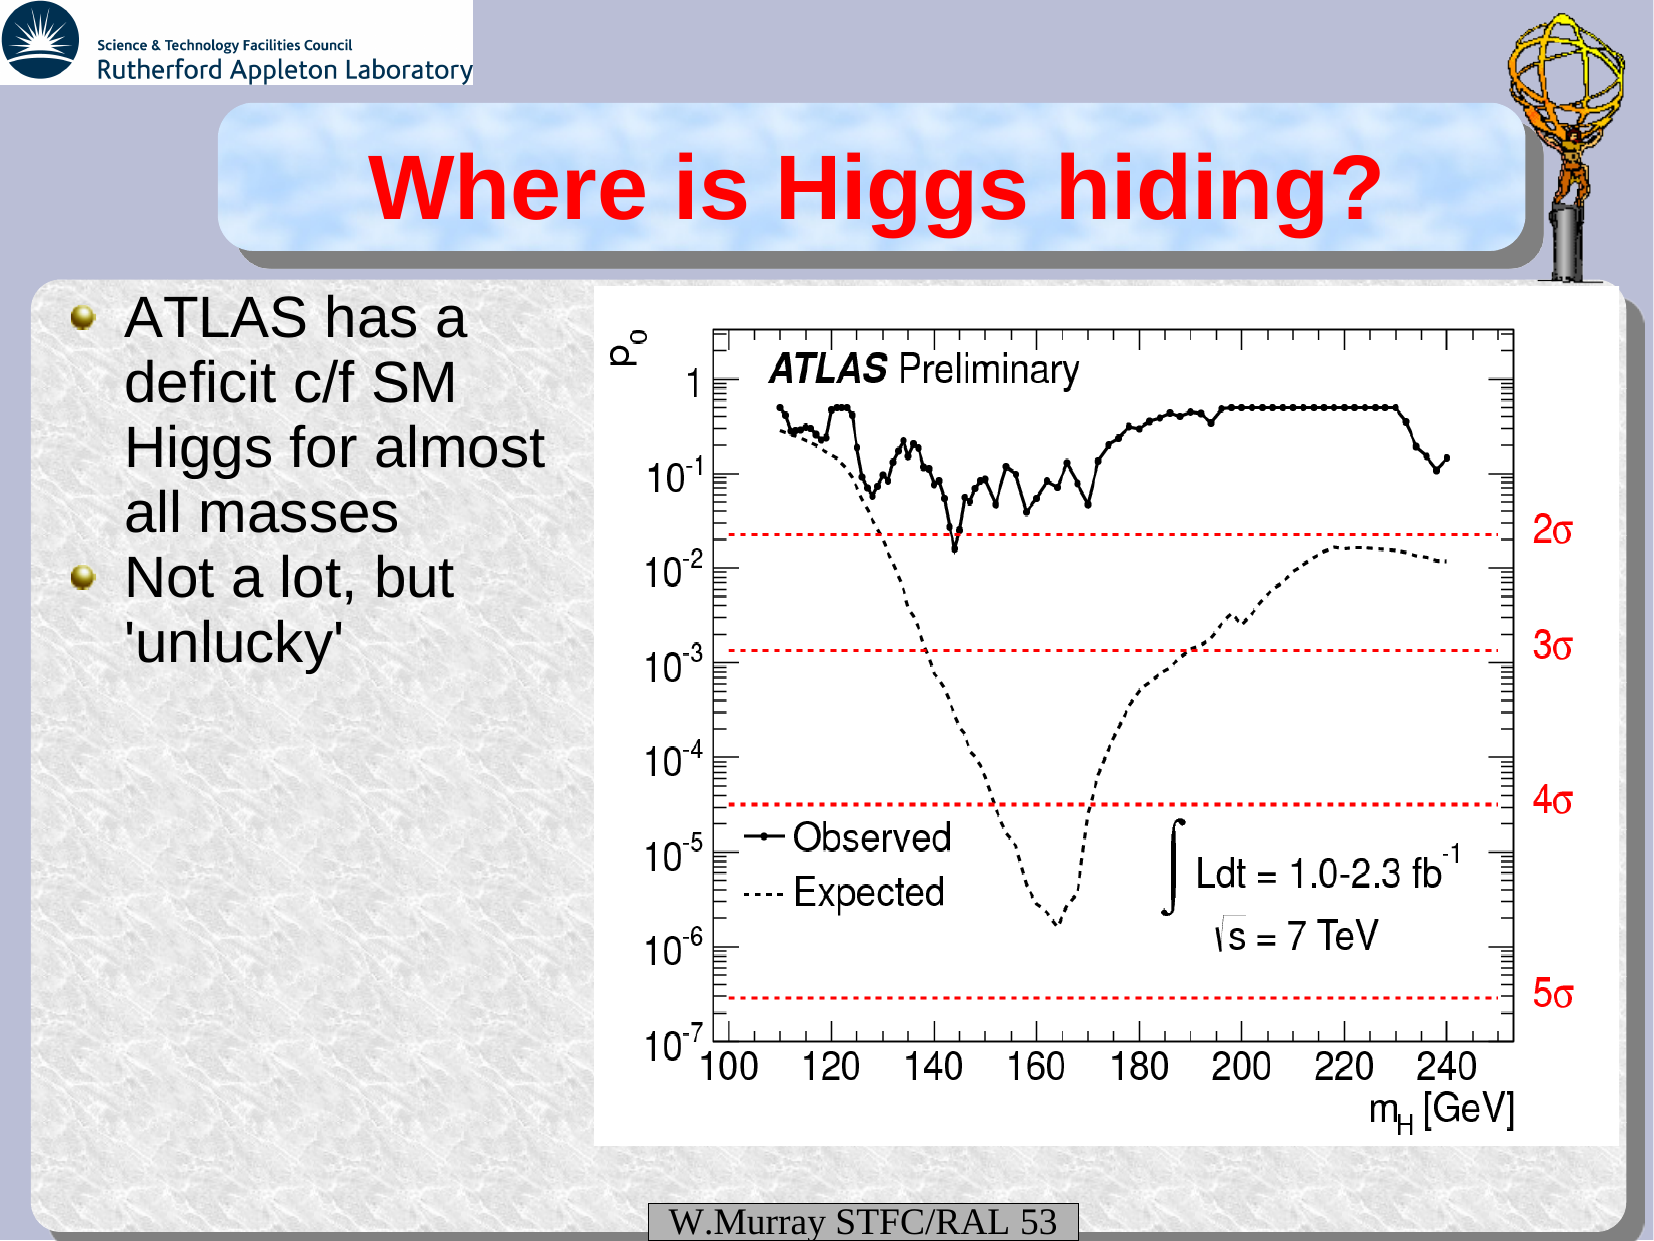

# Where is Higgs hiding?
ATLAS has a deficit c/f SM Higgs for almost all masses
Not a lot, but 'unlucky'